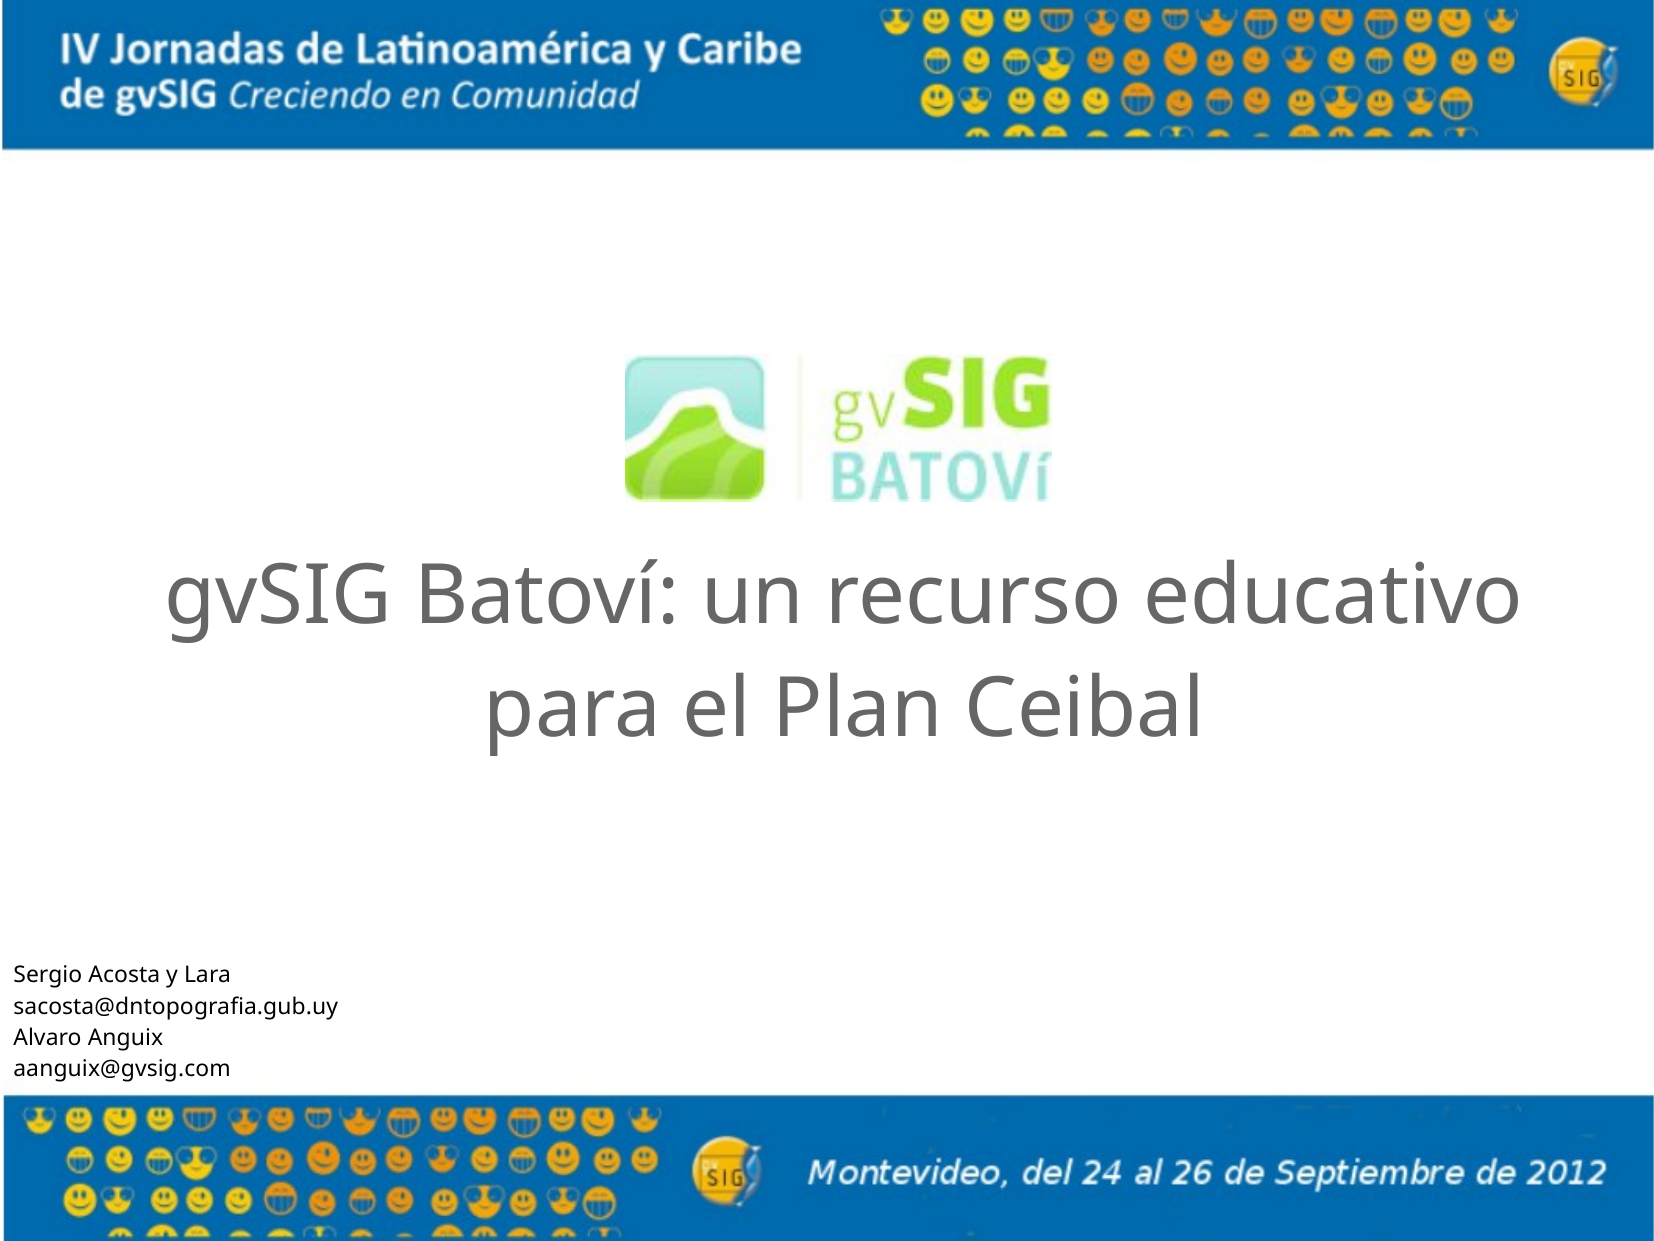

# gvSIG Batoví: un recurso educativo para el Plan Ceibal
Sergio Acosta y Lara
sacosta@dntopografia.gub.uy
Alvaro Anguix
aanguix@gvsig.com